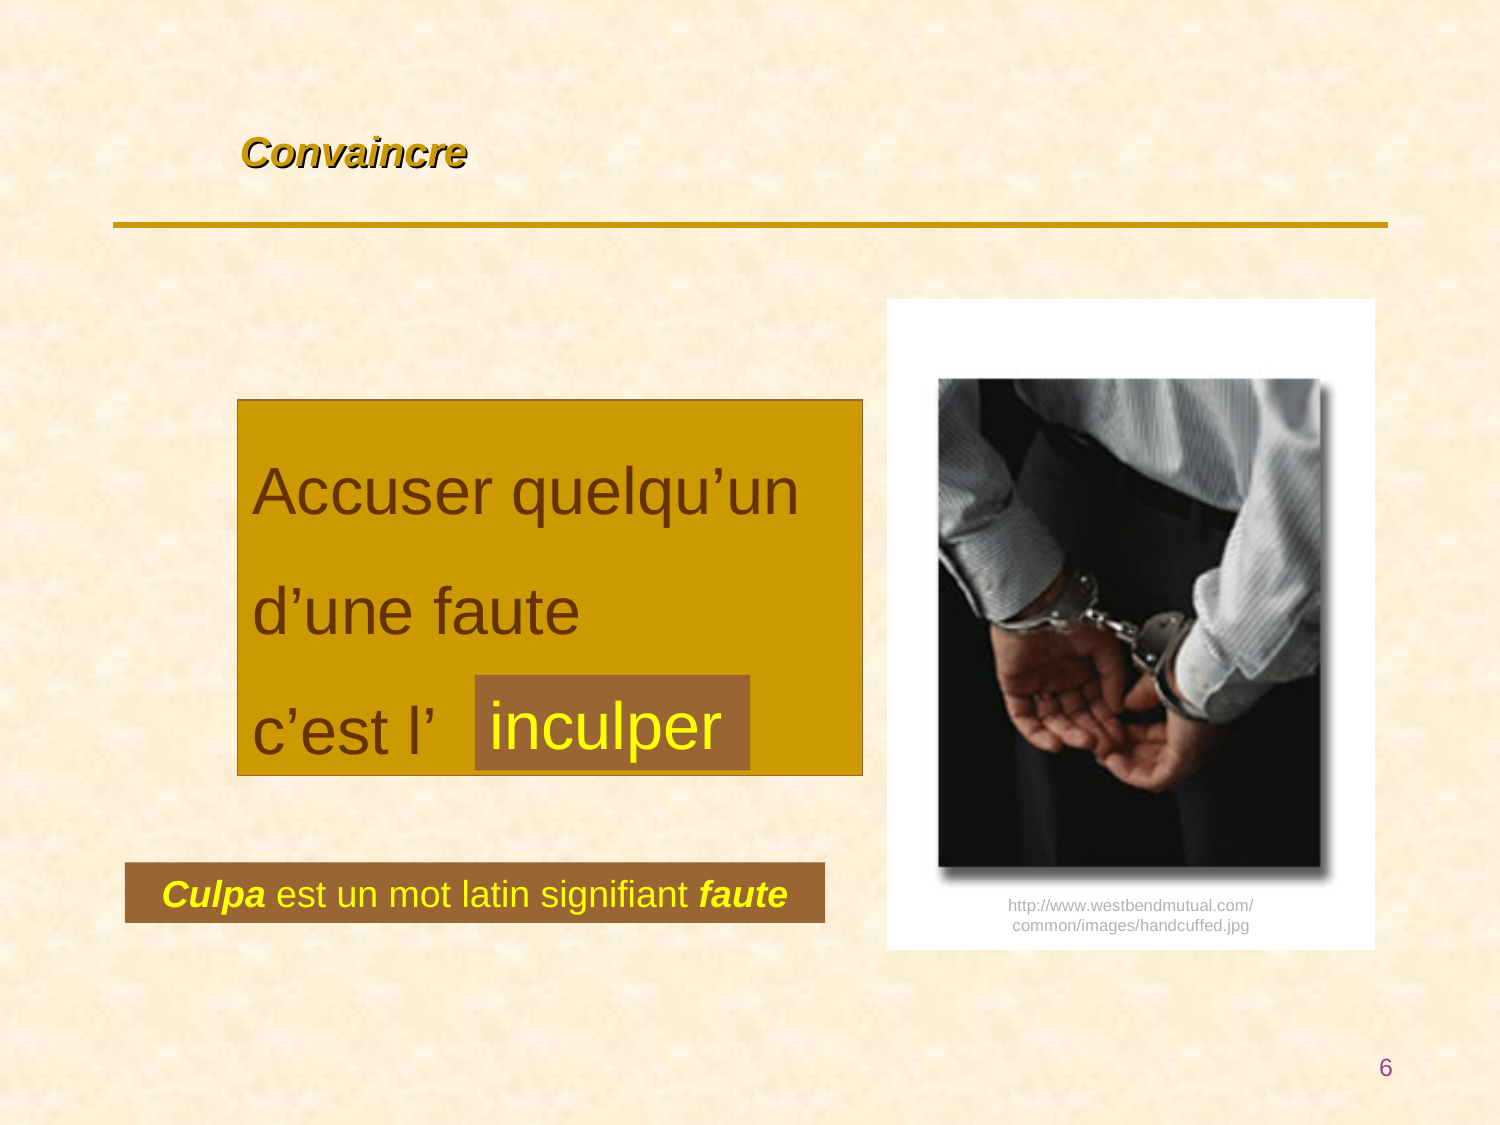

Convaincre
http://www.westbendmutual.com/common/images/handcuffed.jpg
Accuser quelqu’un d’une faute
c’est l’	…
inculper
Culpa est un mot latin signifiant faute
6